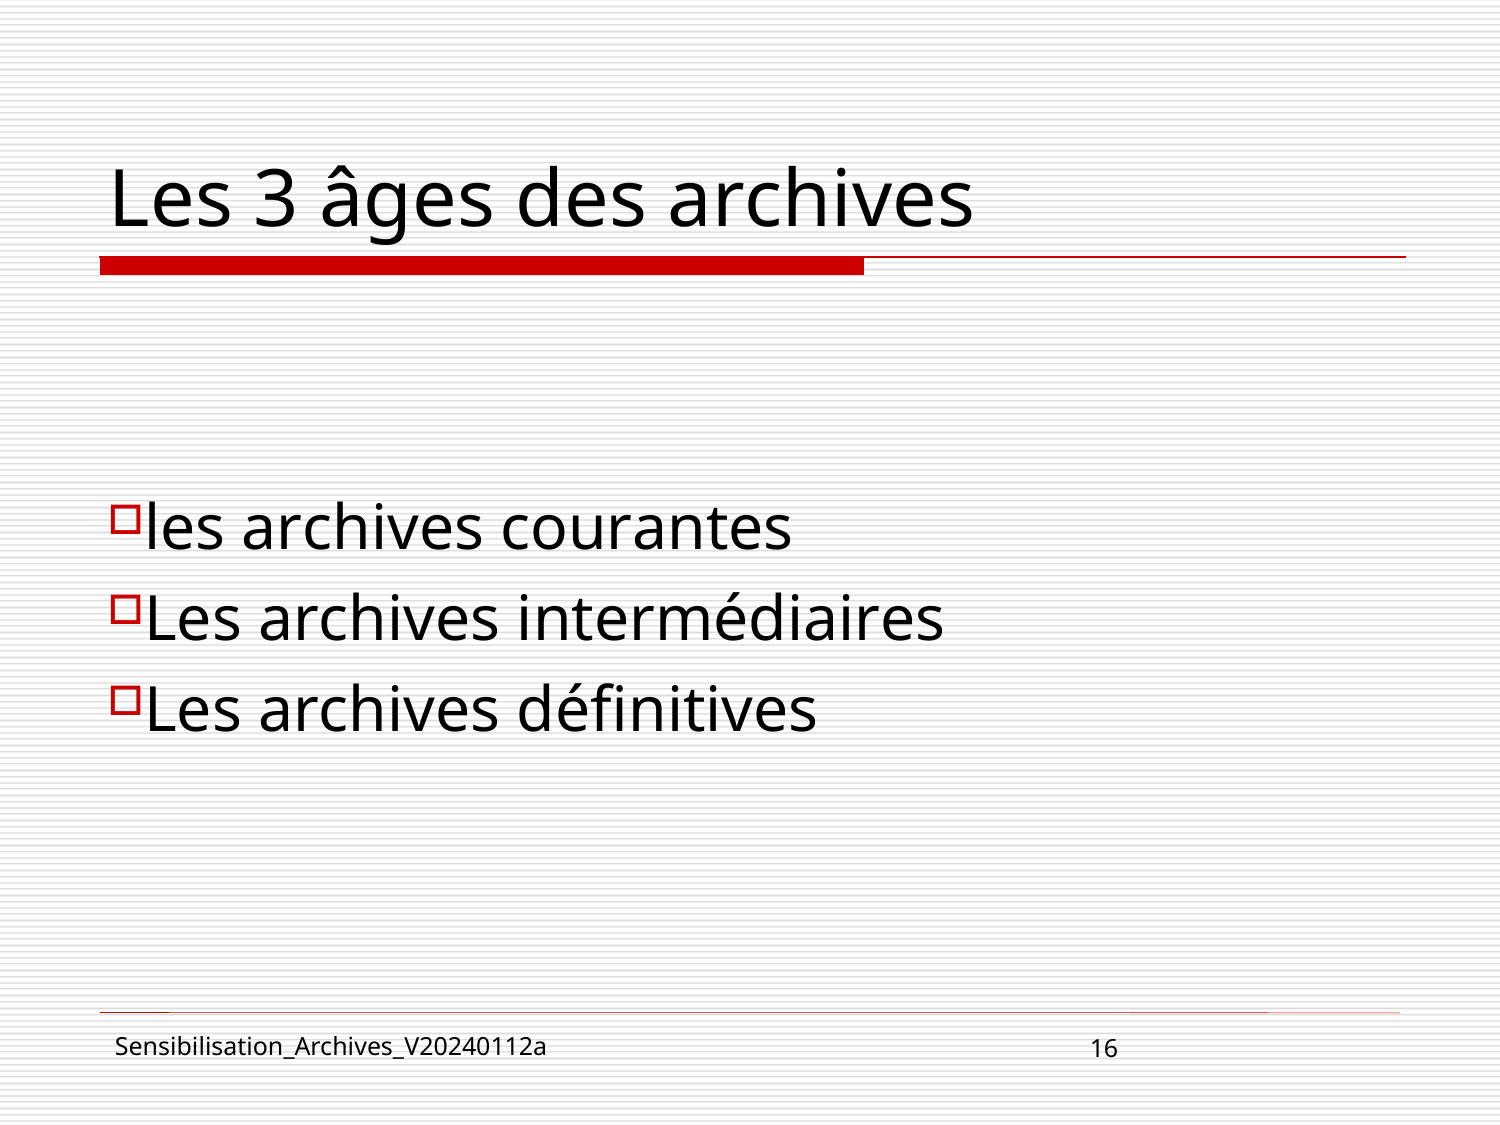

# Les 3 âges des archives
les archives courantes
Les archives intermédiaires
Les archives définitives
Sensibilisation_Archives_V20240112a